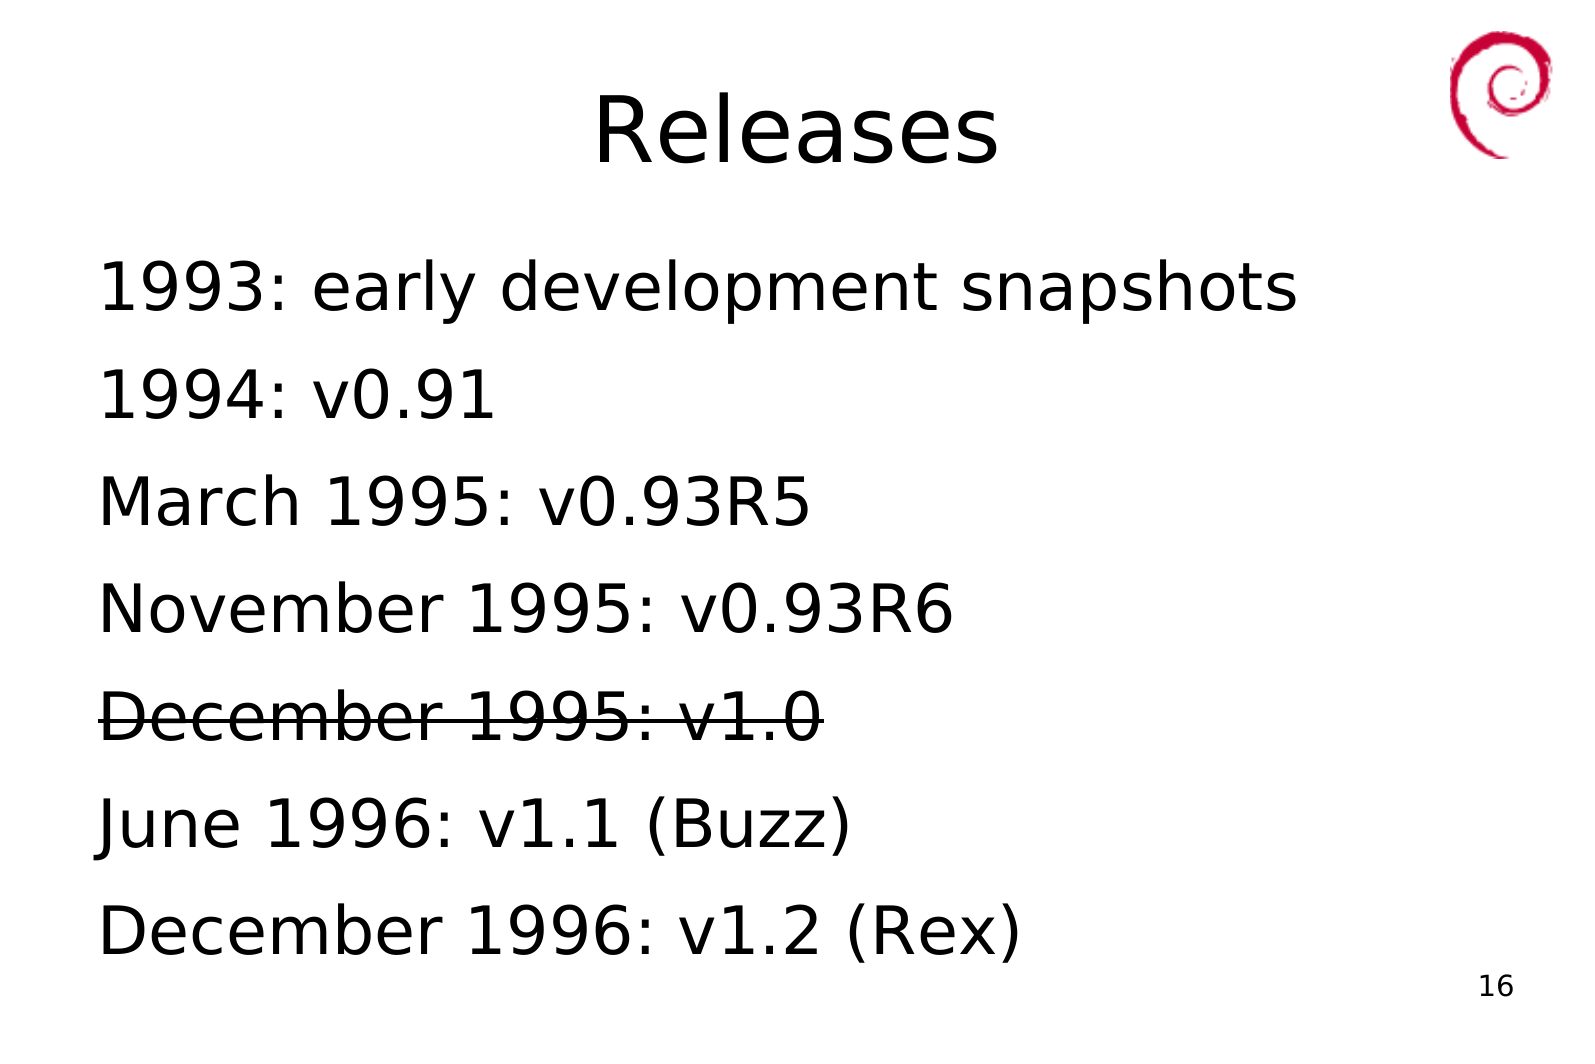

# Releases
1993: early development snapshots
1994: v0.91
March 1995: v0.93R5
November 1995: v0.93R6
December 1995: v1.0
June 1996: v1.1 (Buzz)
December 1996: v1.2 (Rex)
16